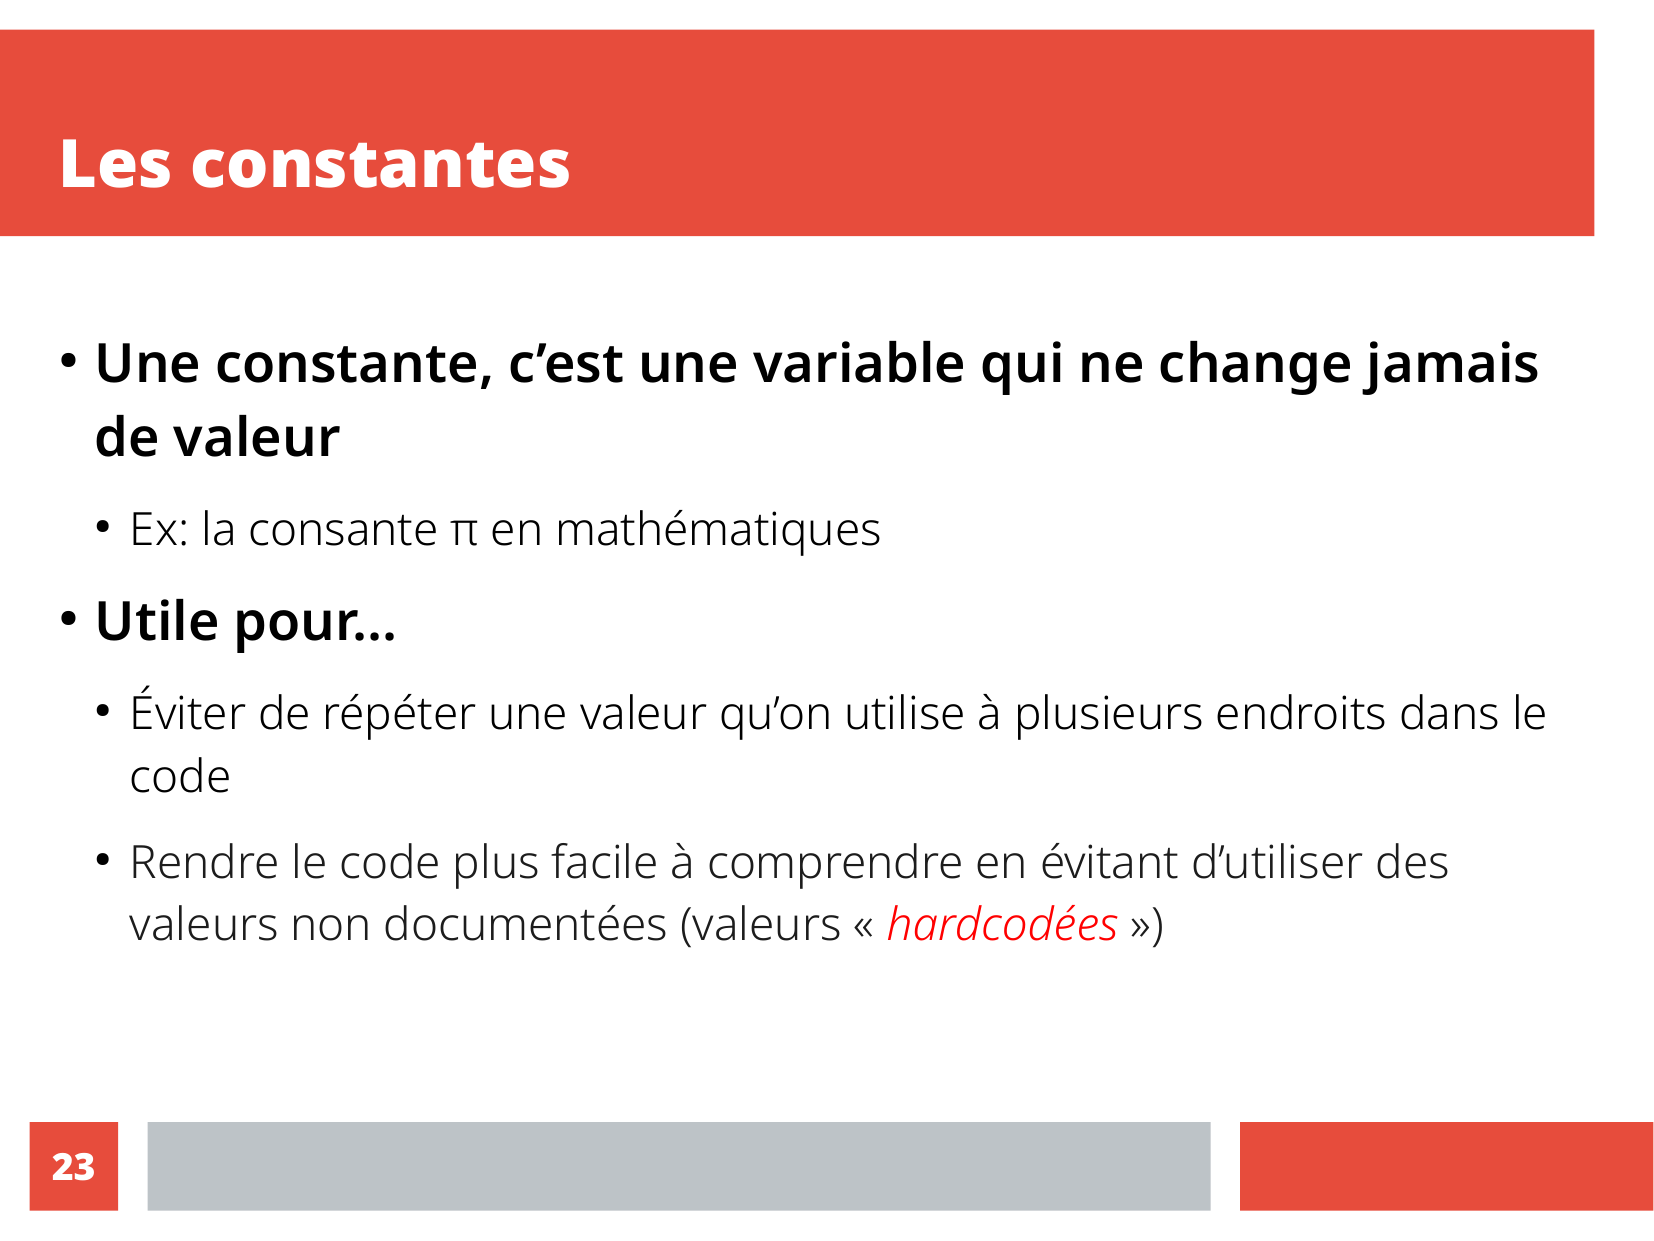

# Les constantes
Une constante, c’est une variable qui ne change jamais de valeur
Ex: la consante π en mathématiques
Utile pour...
Éviter de répéter une valeur qu’on utilise à plusieurs endroits dans le code
Rendre le code plus facile à comprendre en évitant d’utiliser des valeurs non documentées (valeurs « hardcodées »)
23